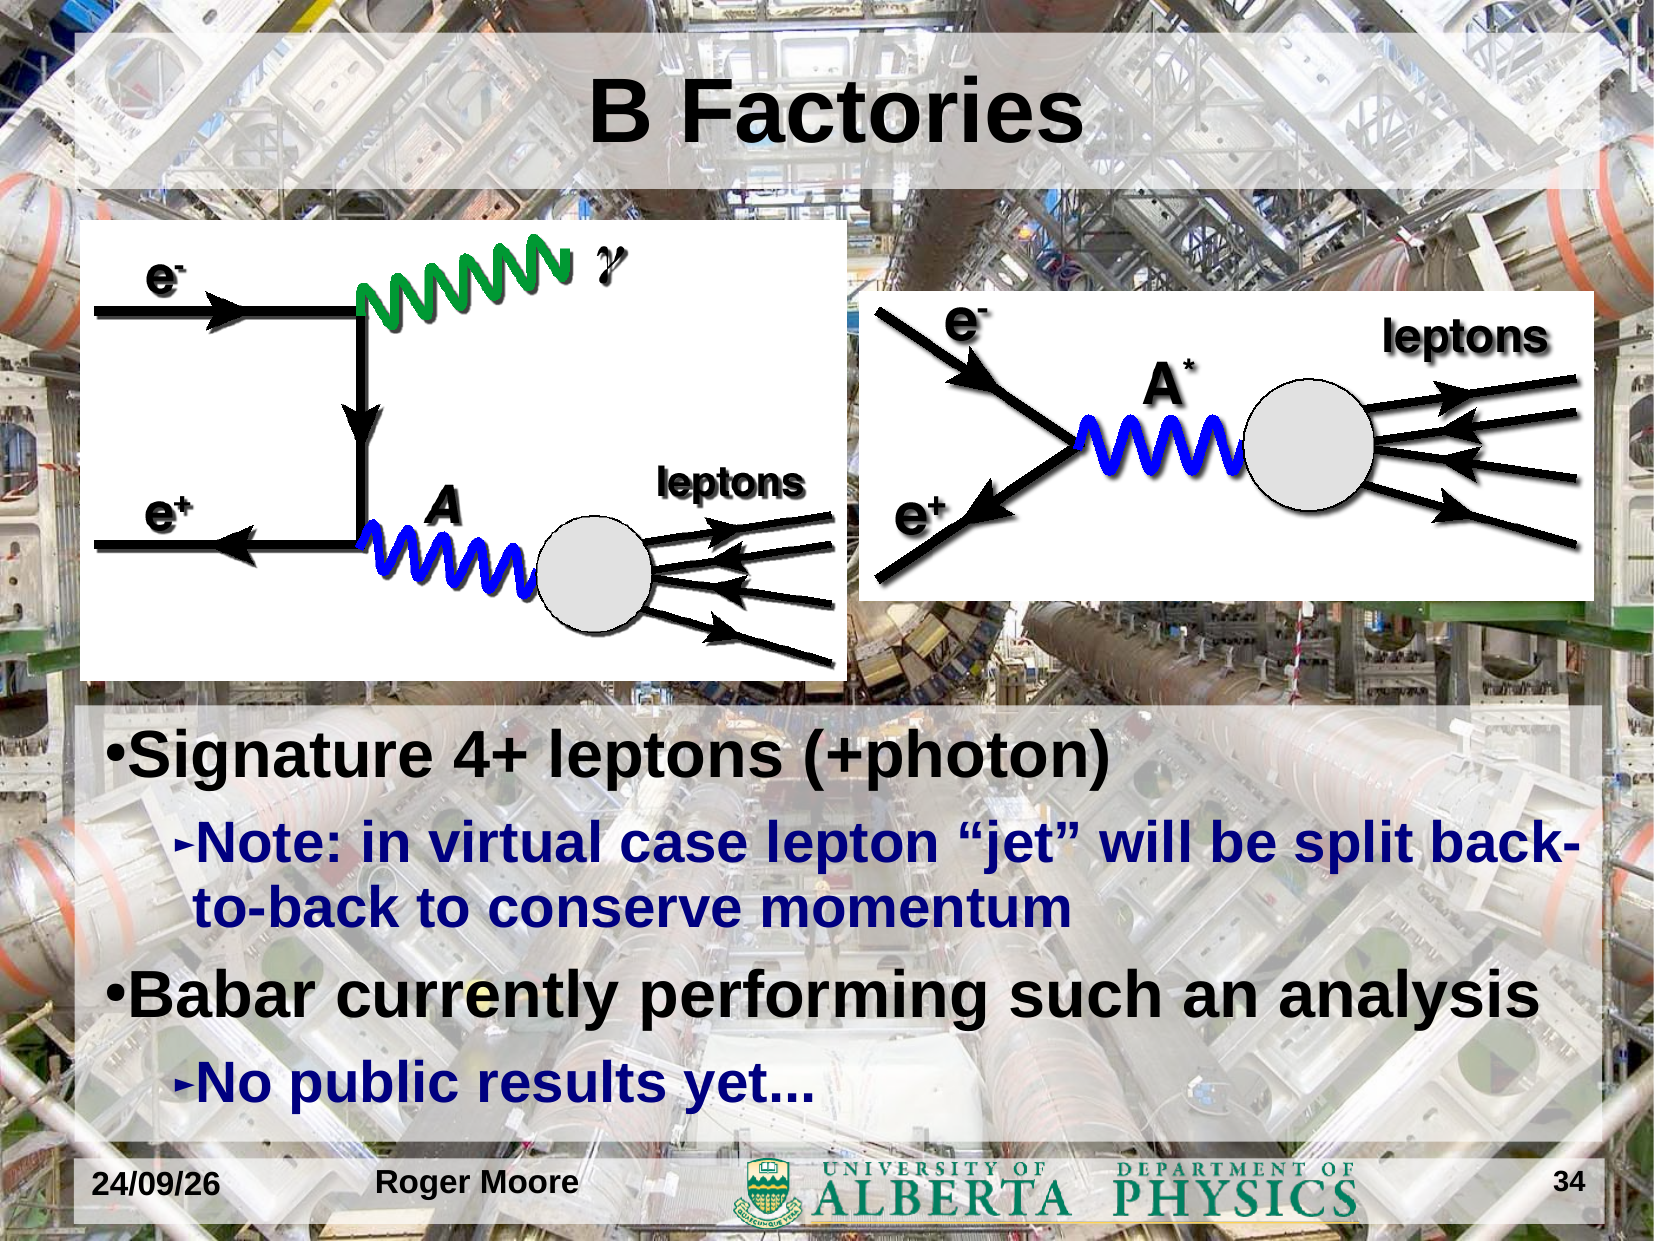

# B Factories
Signature 4+ leptons (+photon)
Note: in virtual case lepton “jet” will be split back-to-back to conserve momentum
Babar currently performing such an analysis
No public results yet...